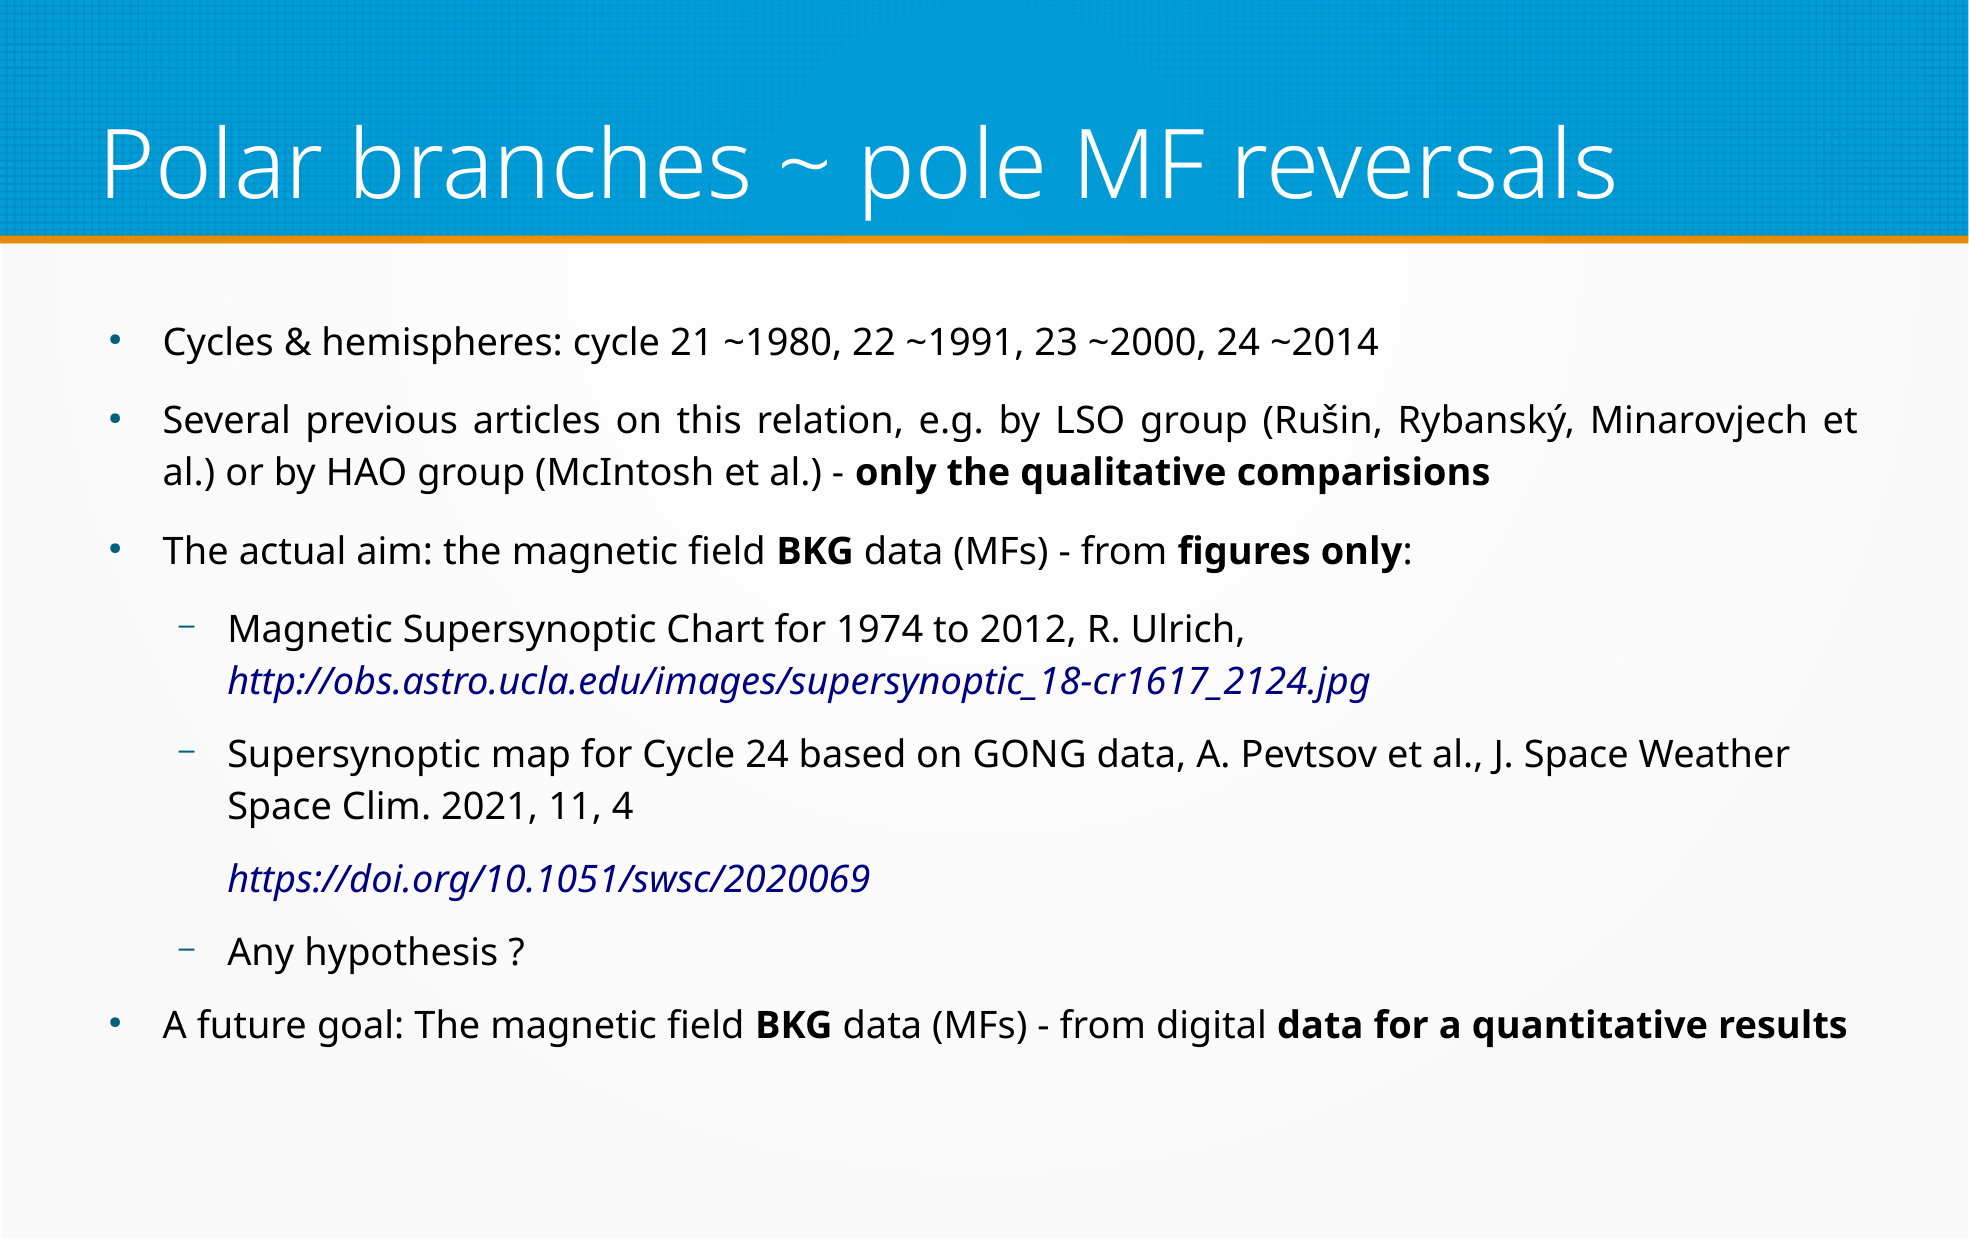

# Polar branches ~ pole MF reversals
Cycles & hemispheres: cycle 21 ~1980, 22 ~1991, 23 ~2000, 24 ~2014
Several previous articles on this relation, e.g. by LSO group (Rušin, Rybanský, Minarovjech et al.) or by HAO group (McIntosh et al.) - only the qualitative comparisions
The actual aim: the magnetic field BKG data (MFs) - from figures only:
Magnetic Supersynoptic Chart for 1974 to 2012, R. Ulrich,http://obs.astro.ucla.edu/images/supersynoptic_18-cr1617_2124.jpg
Supersynoptic map for Cycle 24 based on GONG data, A. Pevtsov et al., J. Space Weather Space Clim. 2021, 11, 4
https://doi.org/10.1051/swsc/2020069
Any hypothesis ?
A future goal: The magnetic field BKG data (MFs) - from digital data for a quantitative results